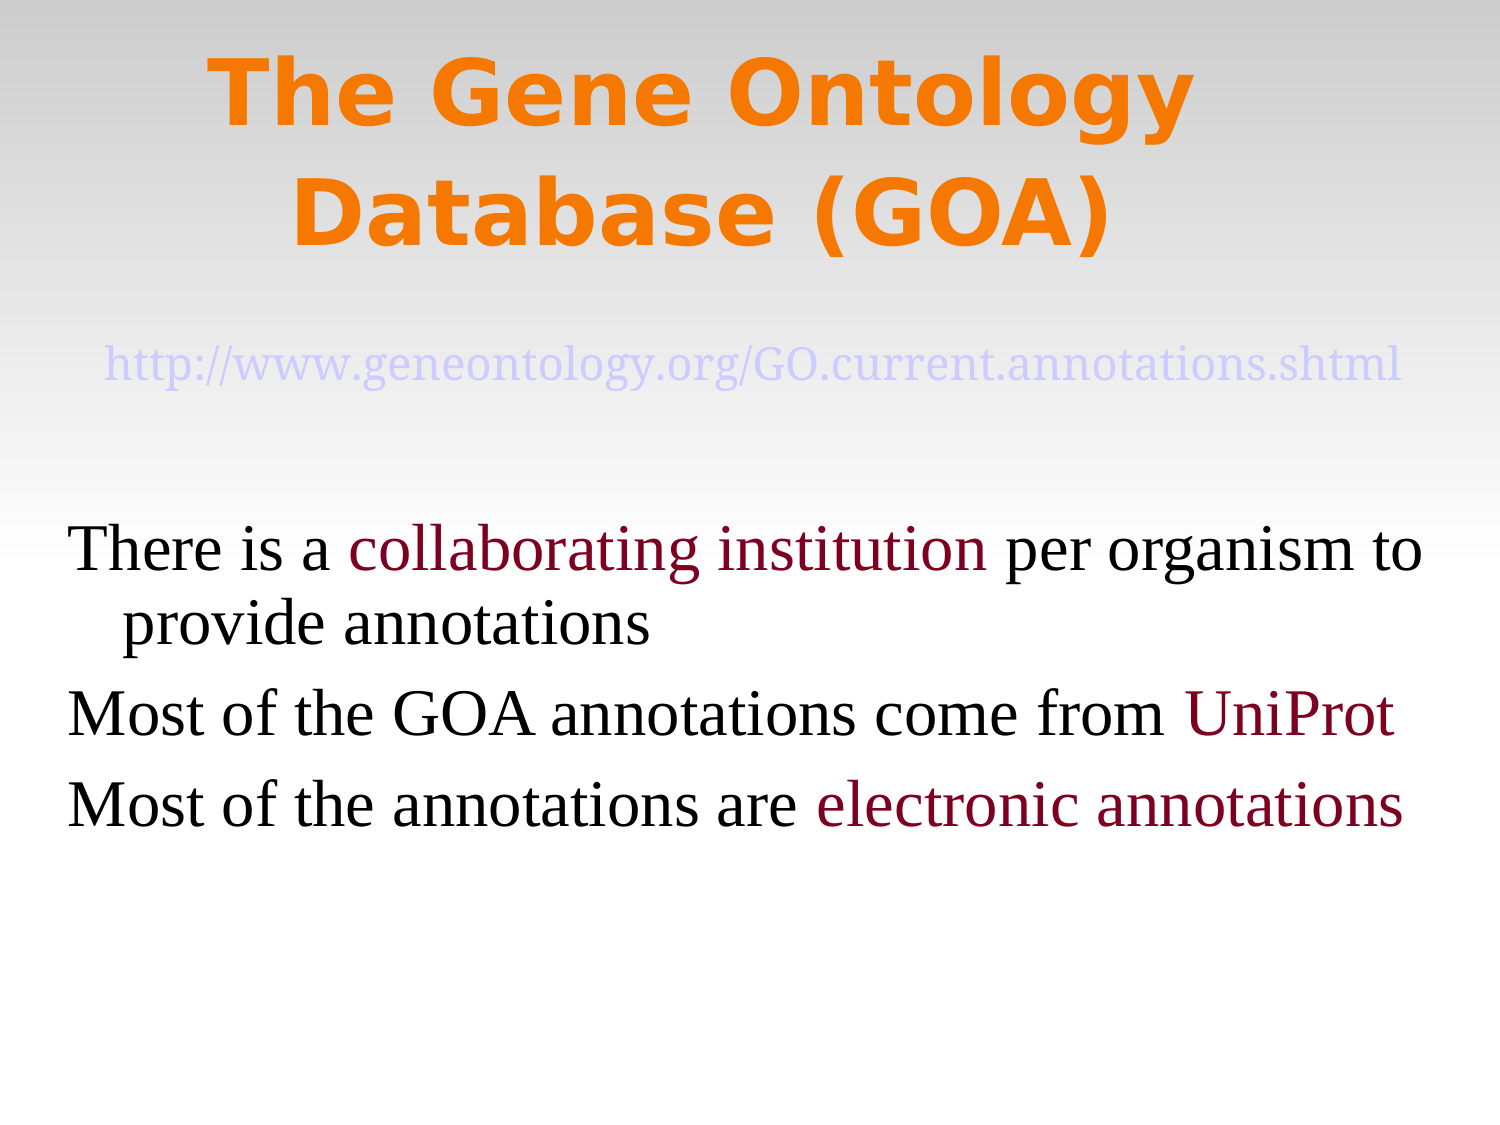

# The Gene Ontology Database (GOA)‏
http://www.geneontology.org/GO.current.annotations.shtml
There is a collaborating institution per organism to provide annotations
Most of the GOA annotations come from UniProt
Most of the annotations are electronic annotations